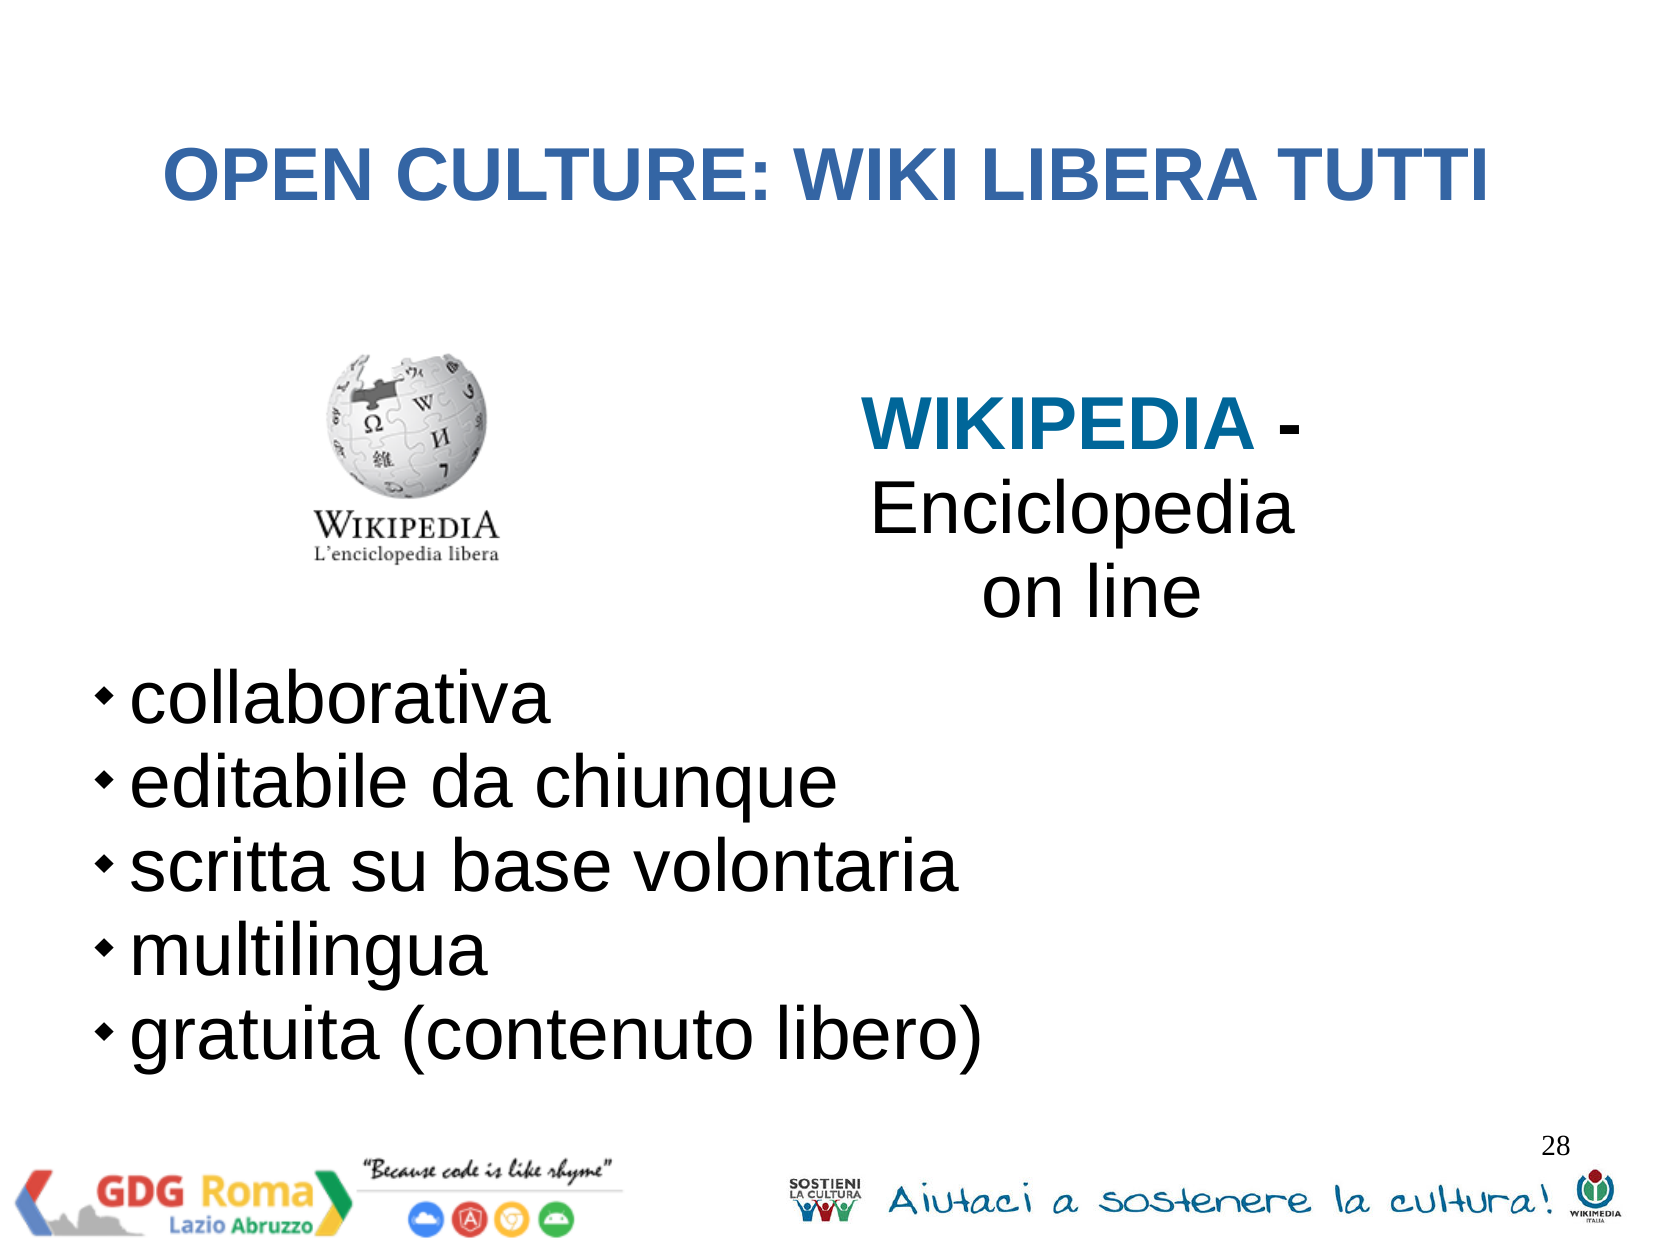

# OPEN CULTURE: WIKI LIBERA TUTTI
WIKIPEDIA -
Enciclopedia
on line
collaborativa
editabile da chiunque
scritta su base volontaria
multilingua
gratuita (contenuto libero)
28